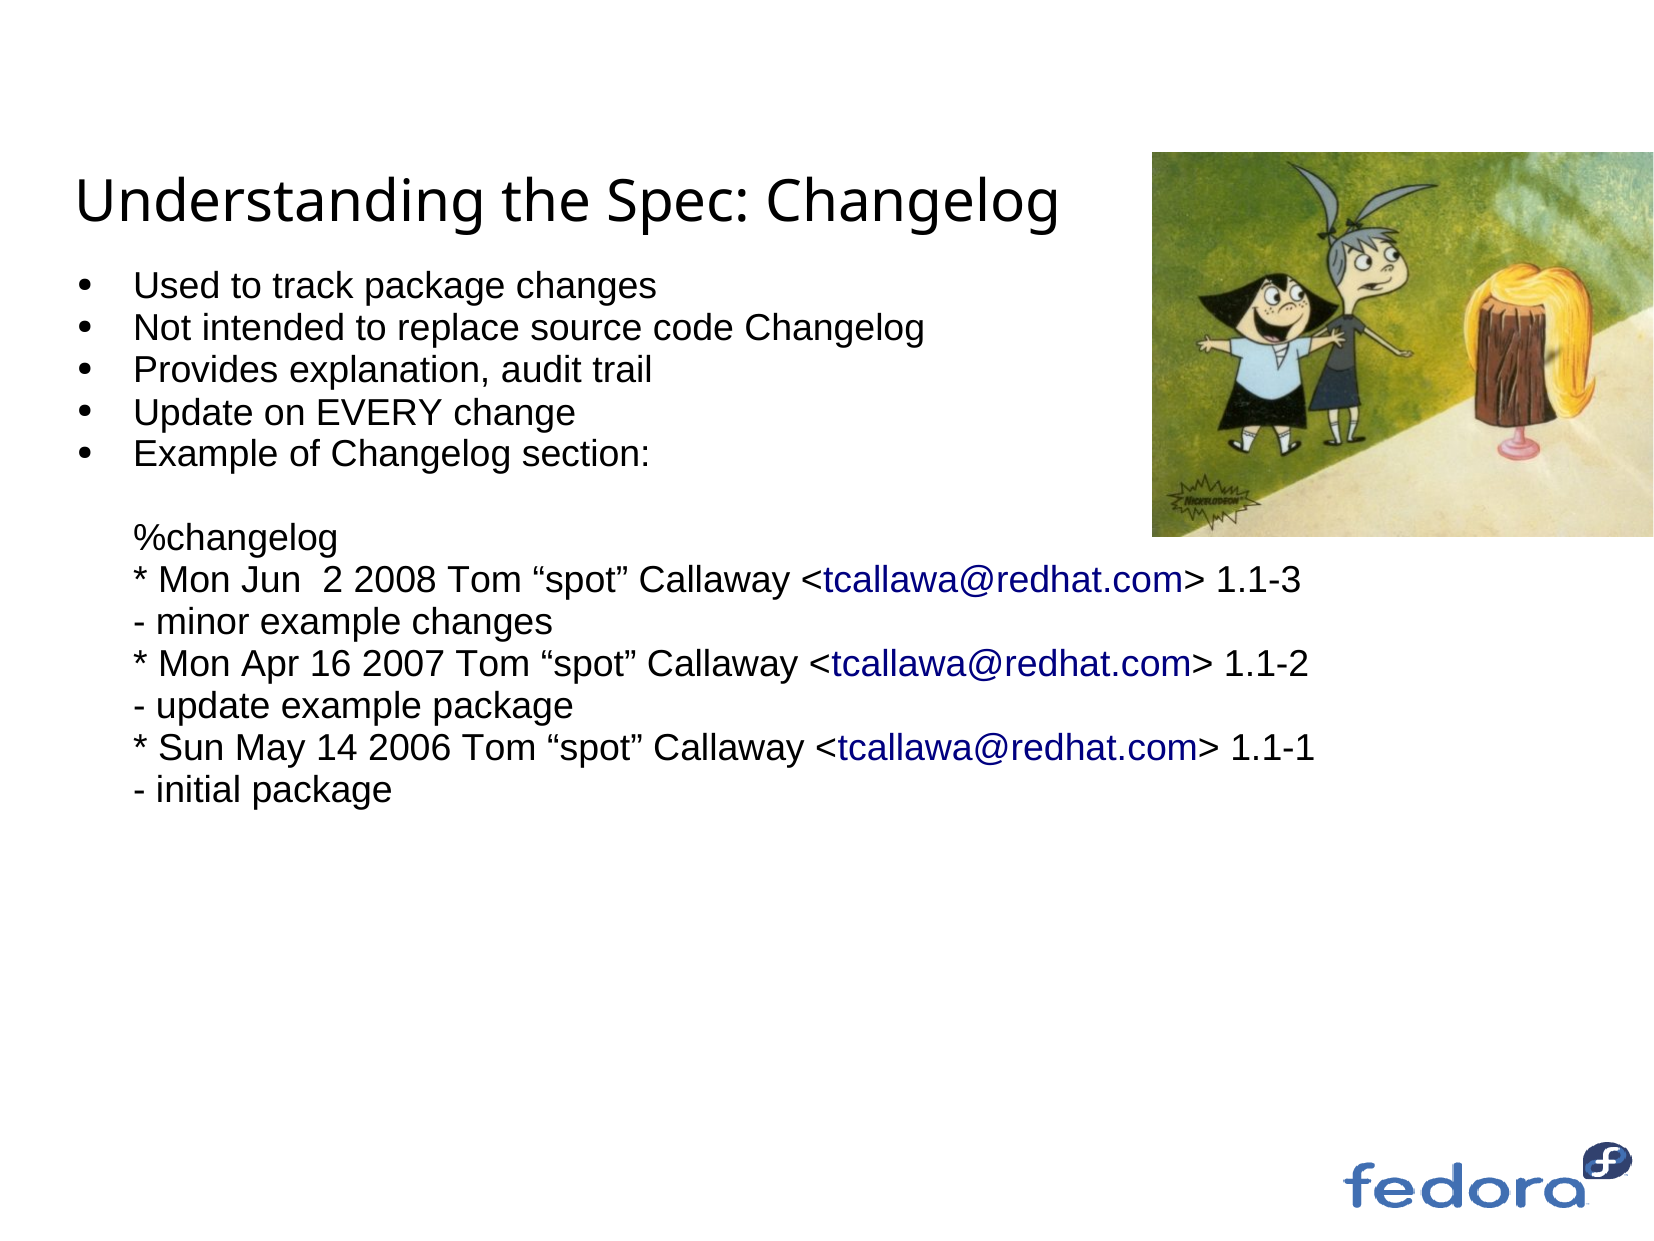

# Understanding the Spec: Changelog
Used to track package changes
Not intended to replace source code Changelog
Provides explanation, audit trail
Update on EVERY change
Example of Changelog section:
%changelog
* Mon Jun 2 2008 Tom “spot” Callaway <tcallawa@redhat.com> 1.1-3
- minor example changes
* Mon Apr 16 2007 Tom “spot” Callaway <tcallawa@redhat.com> 1.1-2
- update example package
* Sun May 14 2006 Tom “spot” Callaway <tcallawa@redhat.com> 1.1-1
- initial package